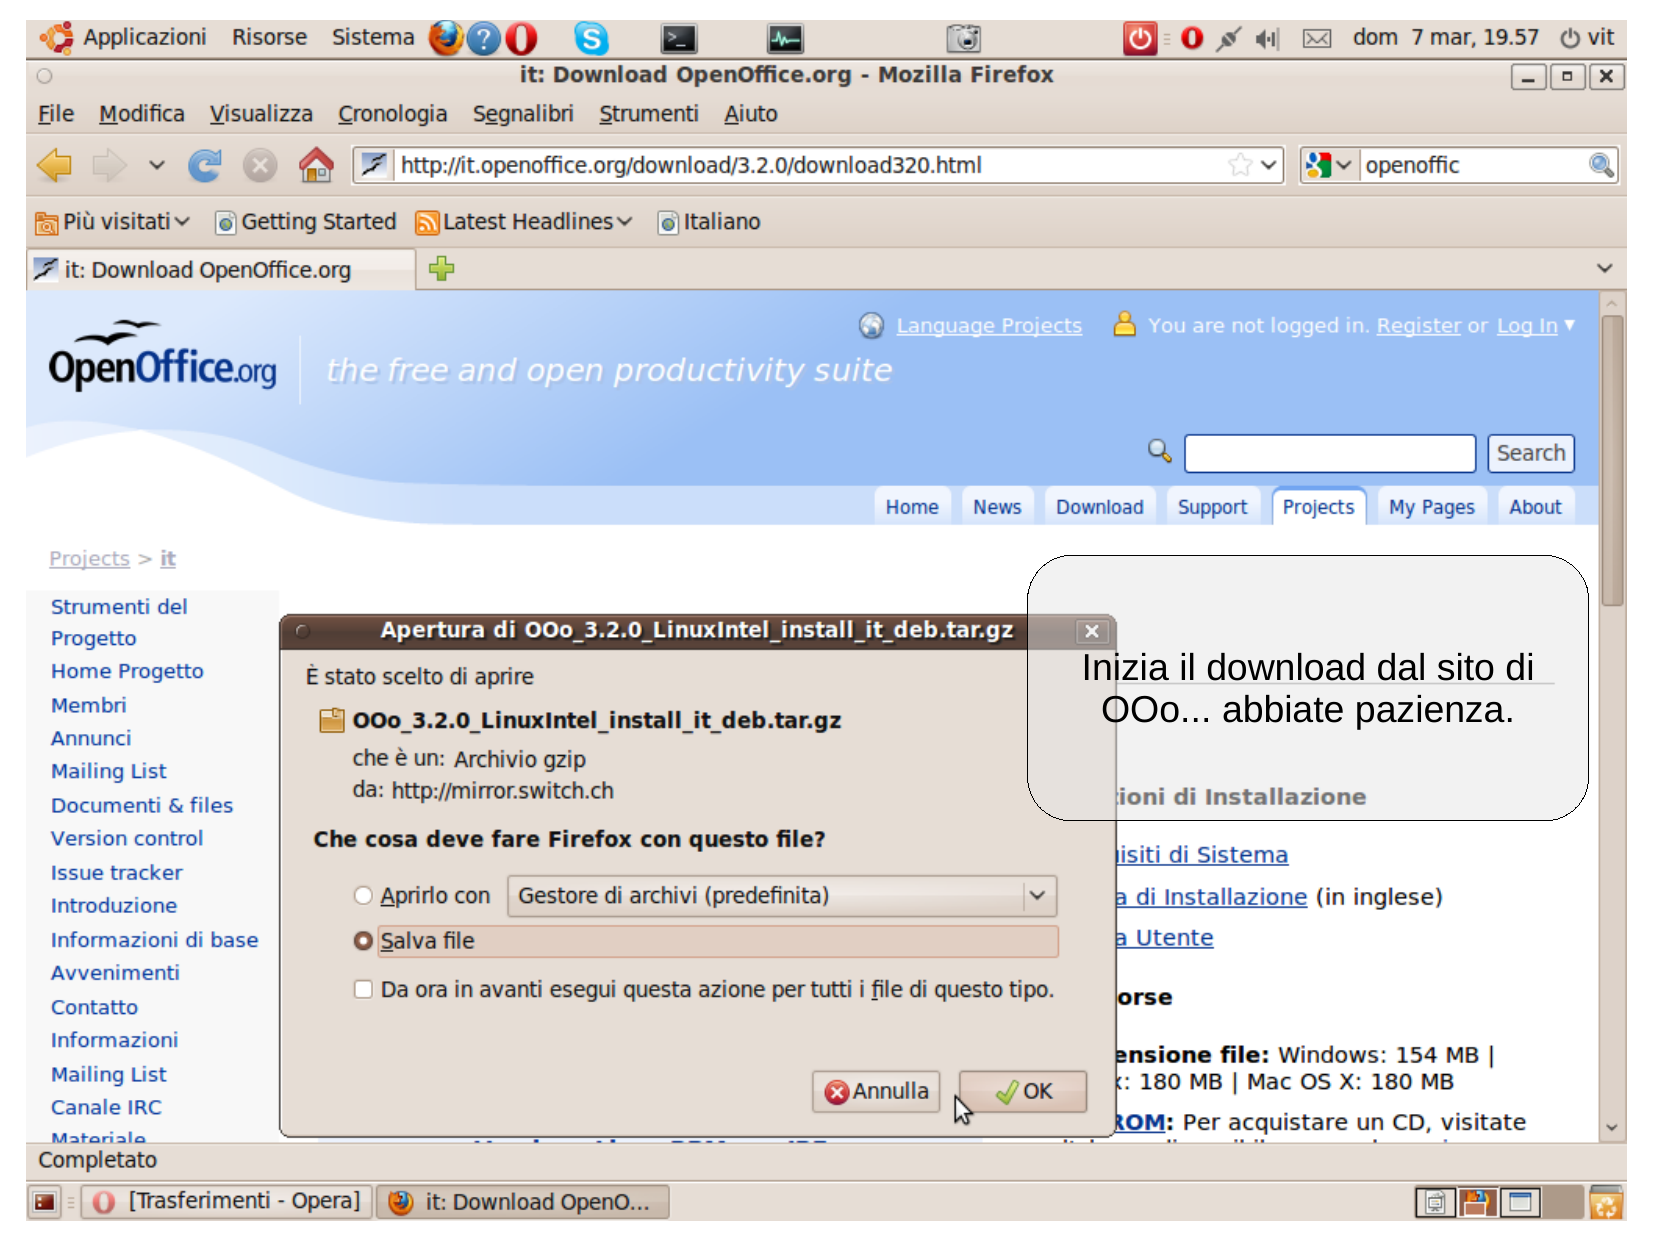

Inizia il download dal sito di
OOo... abbiate pazienza.